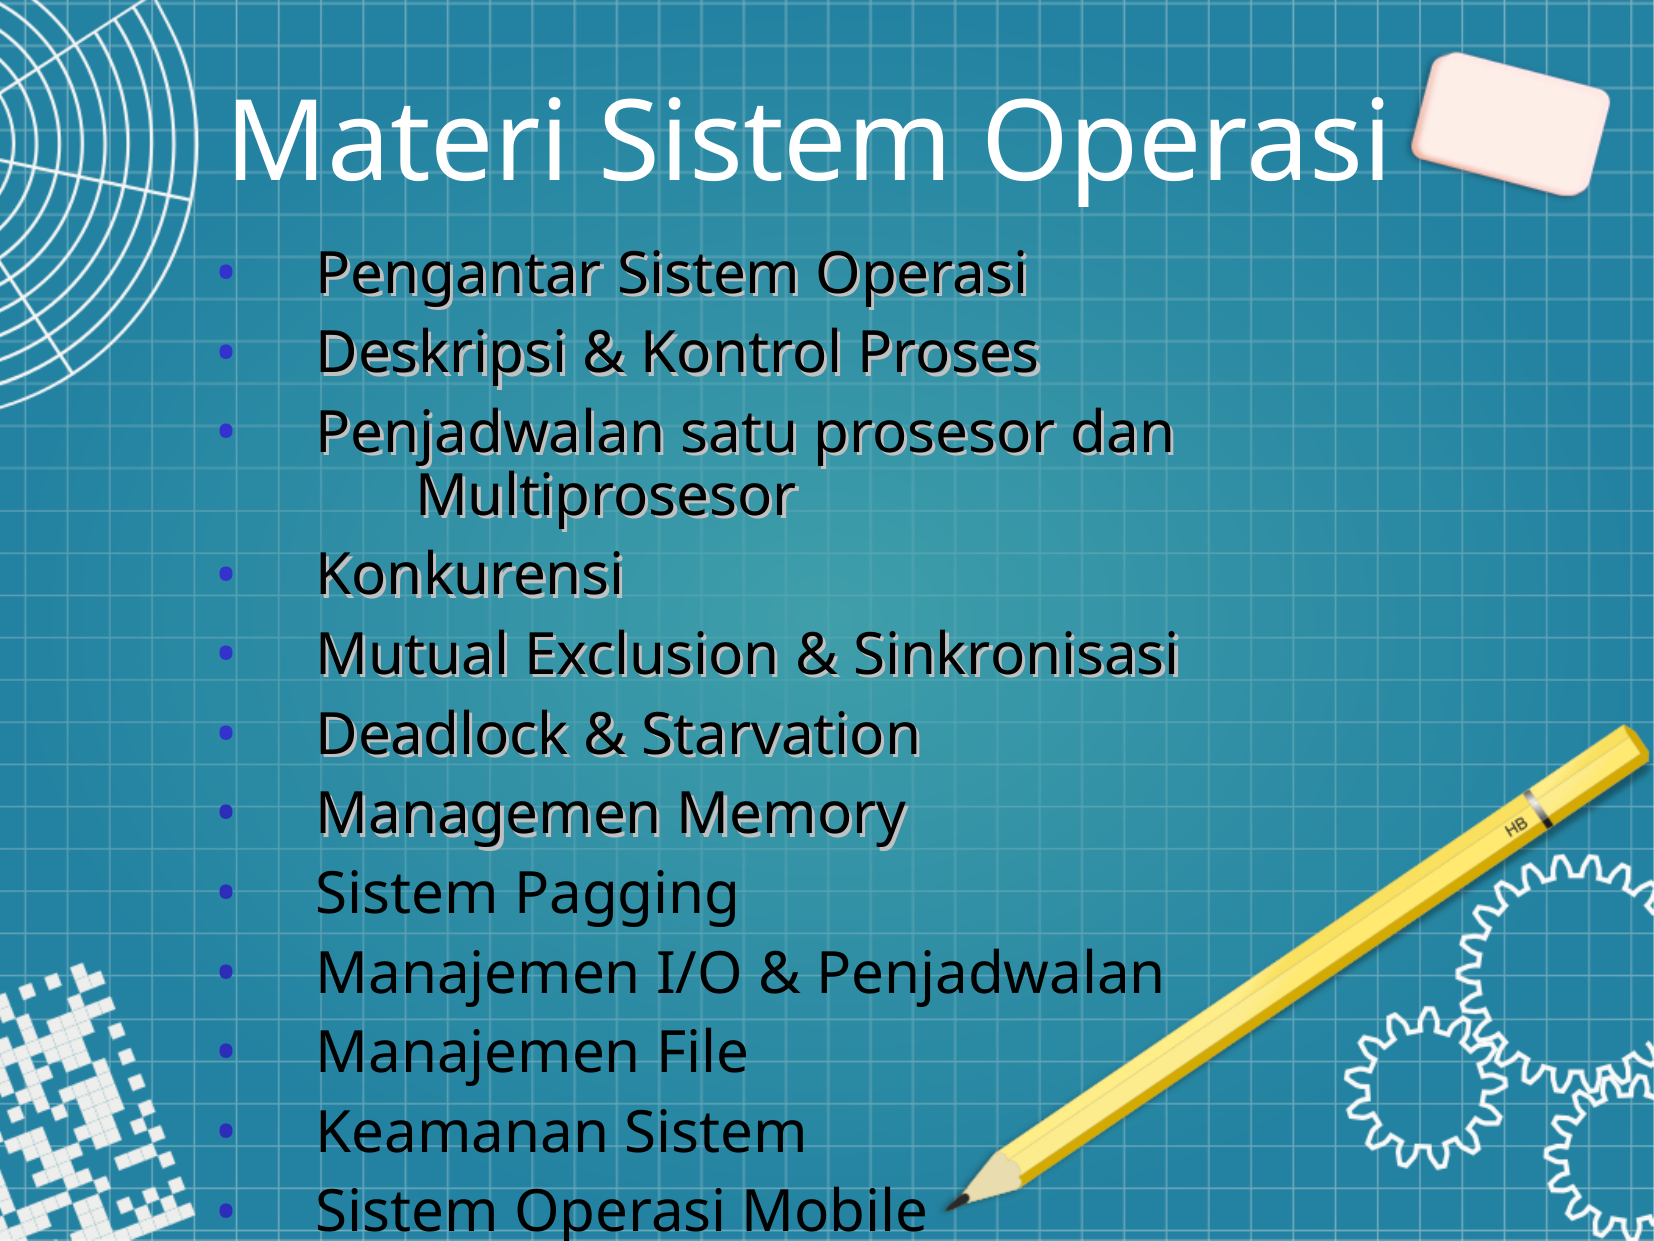

Materi Sistem Operasi
Pengantar Sistem Operasi
Deskripsi & Kontrol Proses
Penjadwalan satu prosesor dan Multiprosesor
Konkurensi
Mutual Exclusion & Sinkronisasi
Deadlock & Starvation
Managemen Memory
Sistem Pagging
Manajemen I/O & Penjadwalan
Manajemen File
Keamanan Sistem
Sistem Operasi Mobile